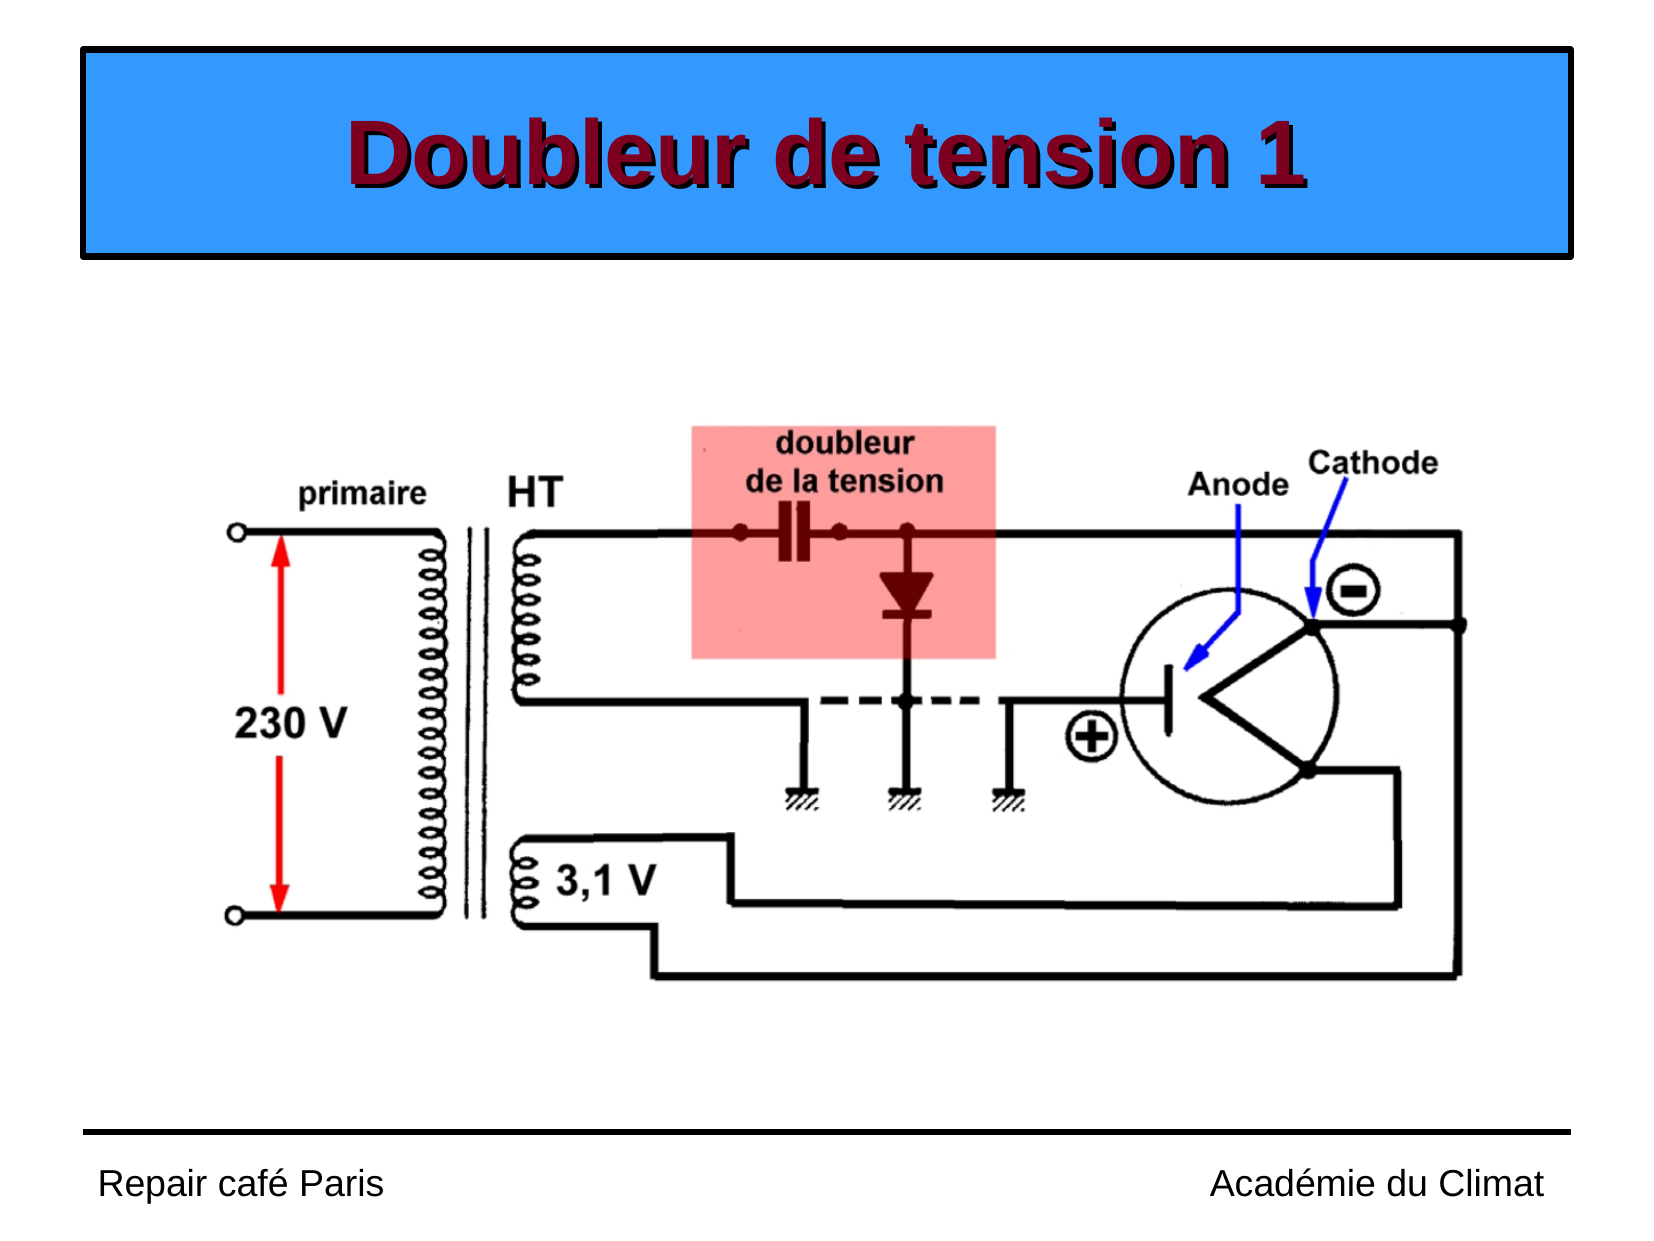

# Doubleur de tension 1
Repair café Paris	Académie du Climat